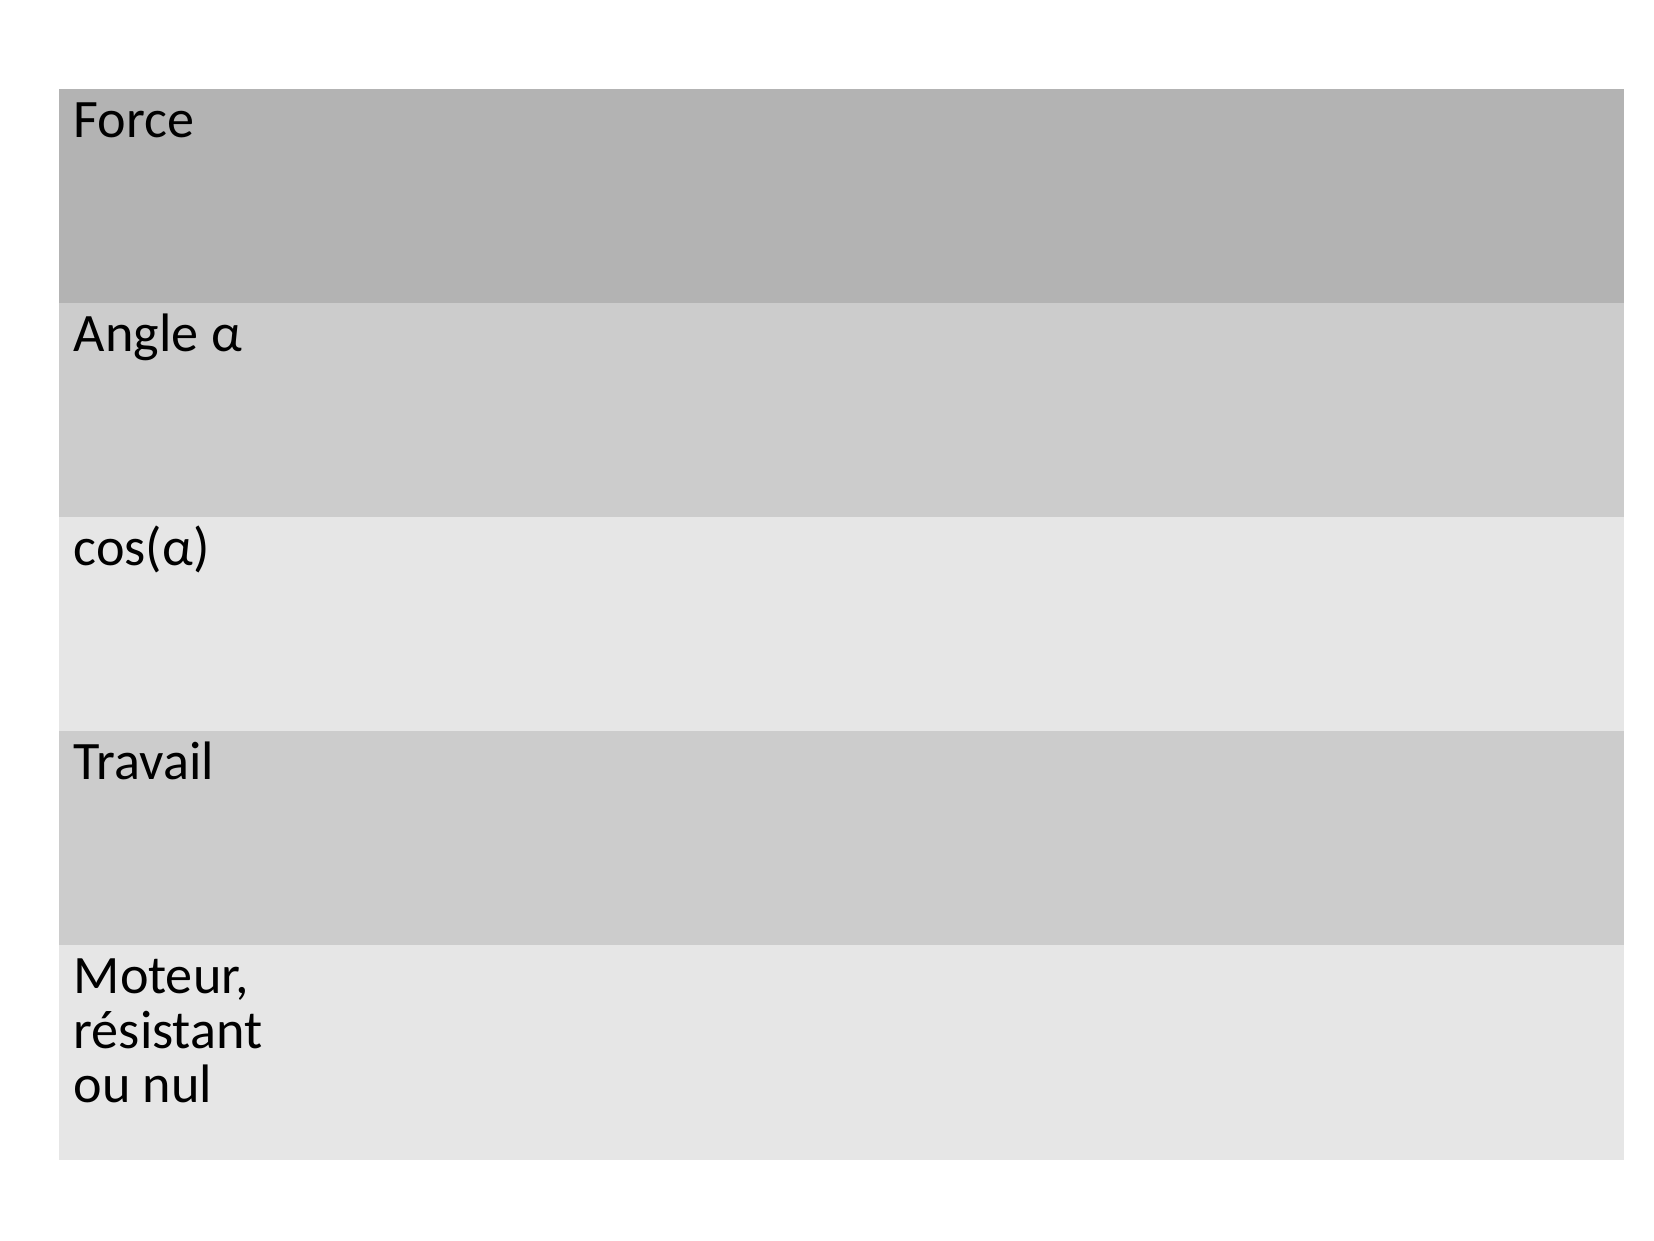

| Force | | | |
| --- | --- | --- | --- |
| Angle α | | | |
| cos(α) | | | |
| Travail | | | |
| Moteur, résistant ou nul | | | |